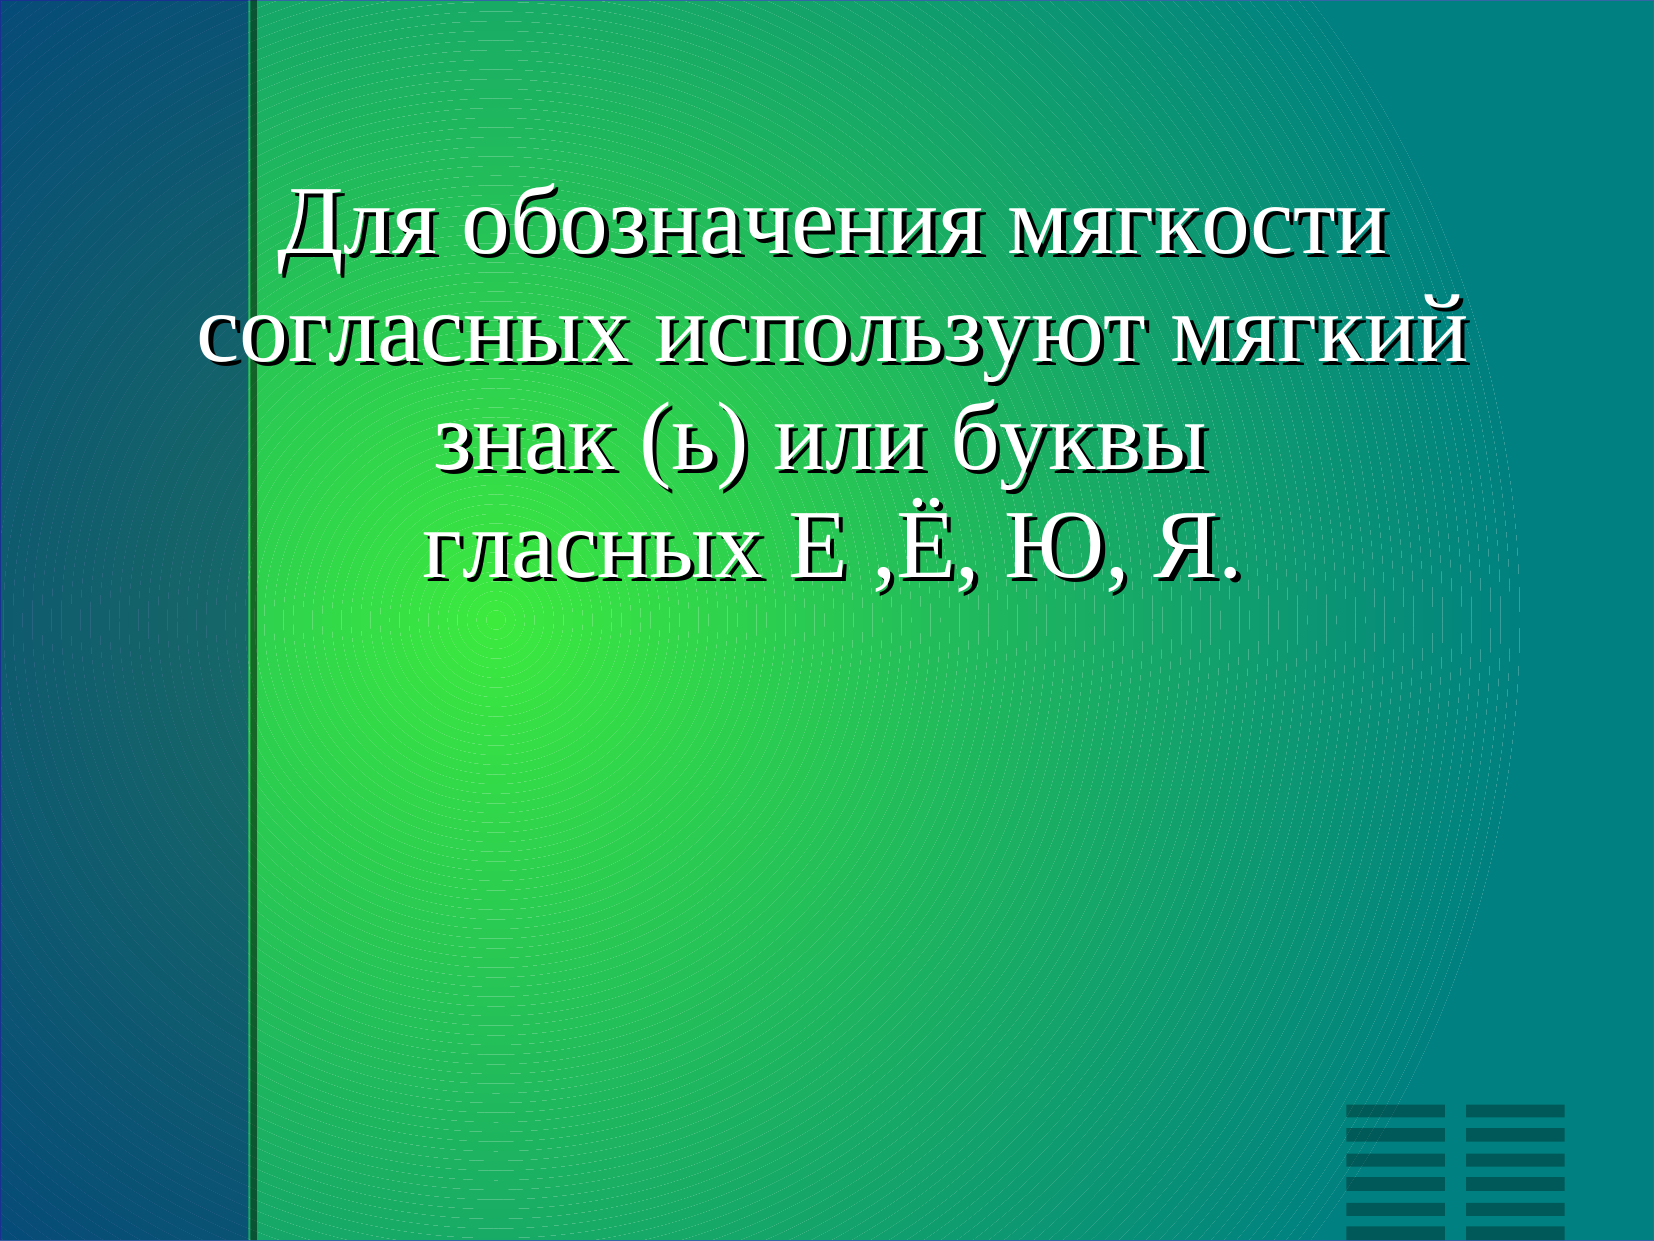

# Для обозначения мягкости согласных используют мягкий знак (ь) или буквы гласных Е ,Ё, Ю, Я.